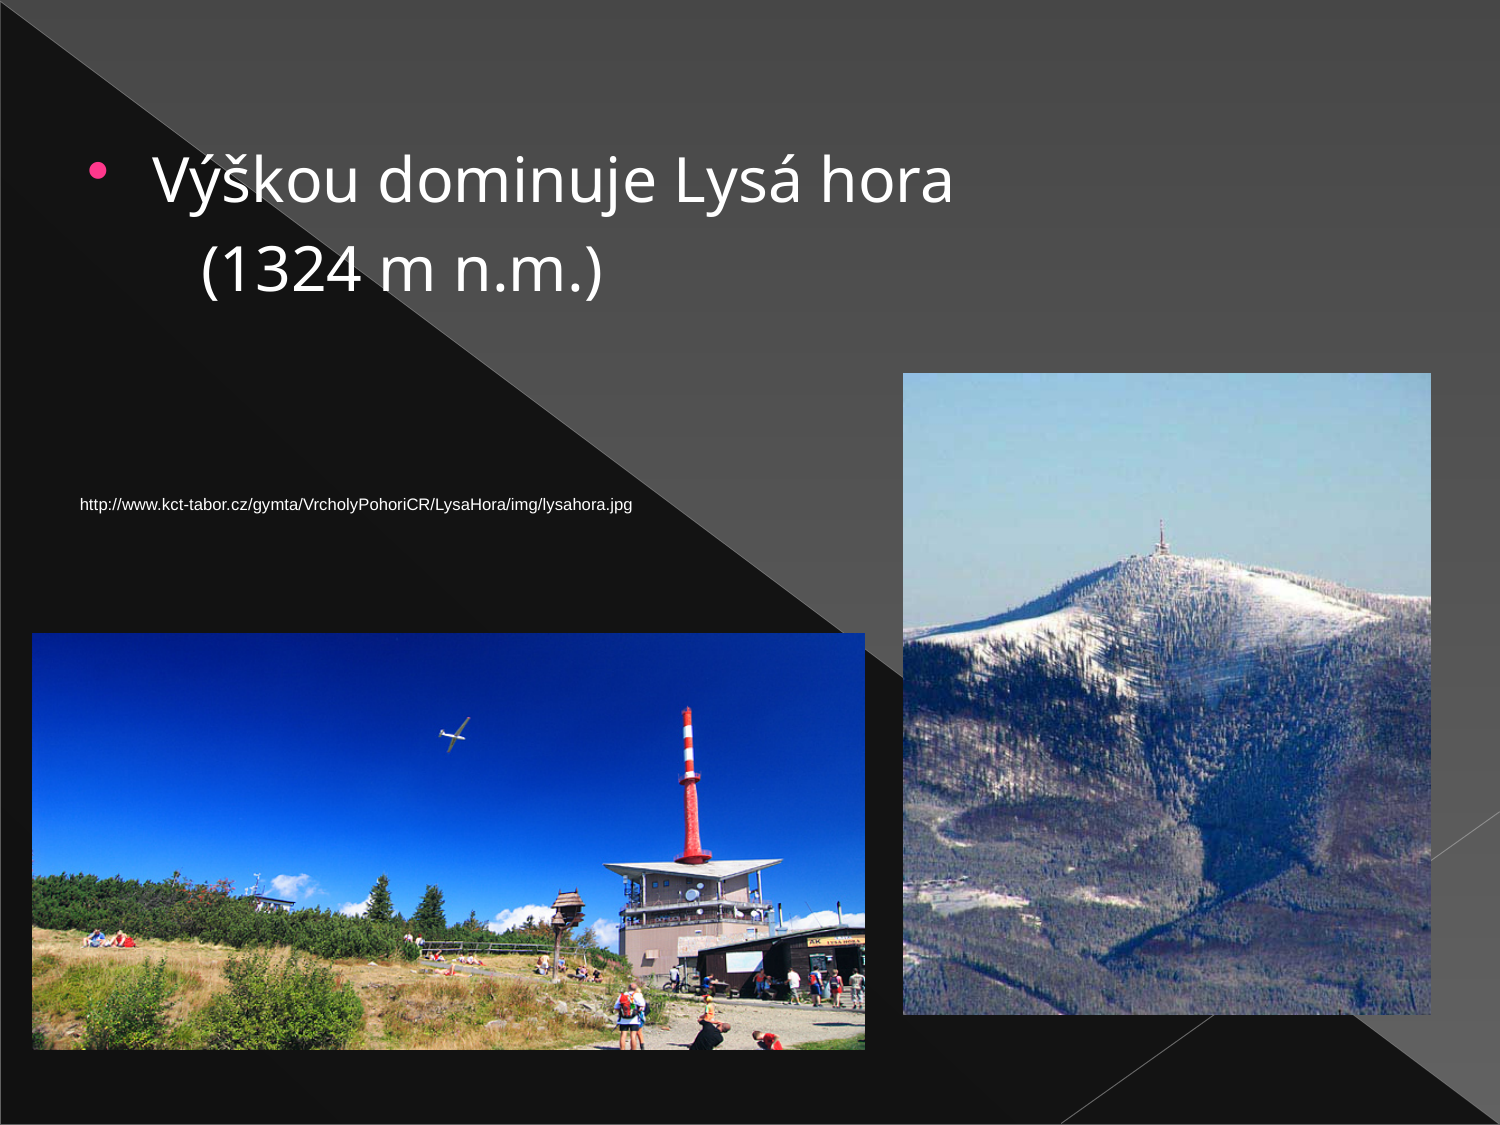

Výškou dominuje Lysá hora
 (1324 m n.m.)
#
http://www.kct-tabor.cz/gymta/VrcholyPohoriCR/LysaHora/img/lysahora.jpg